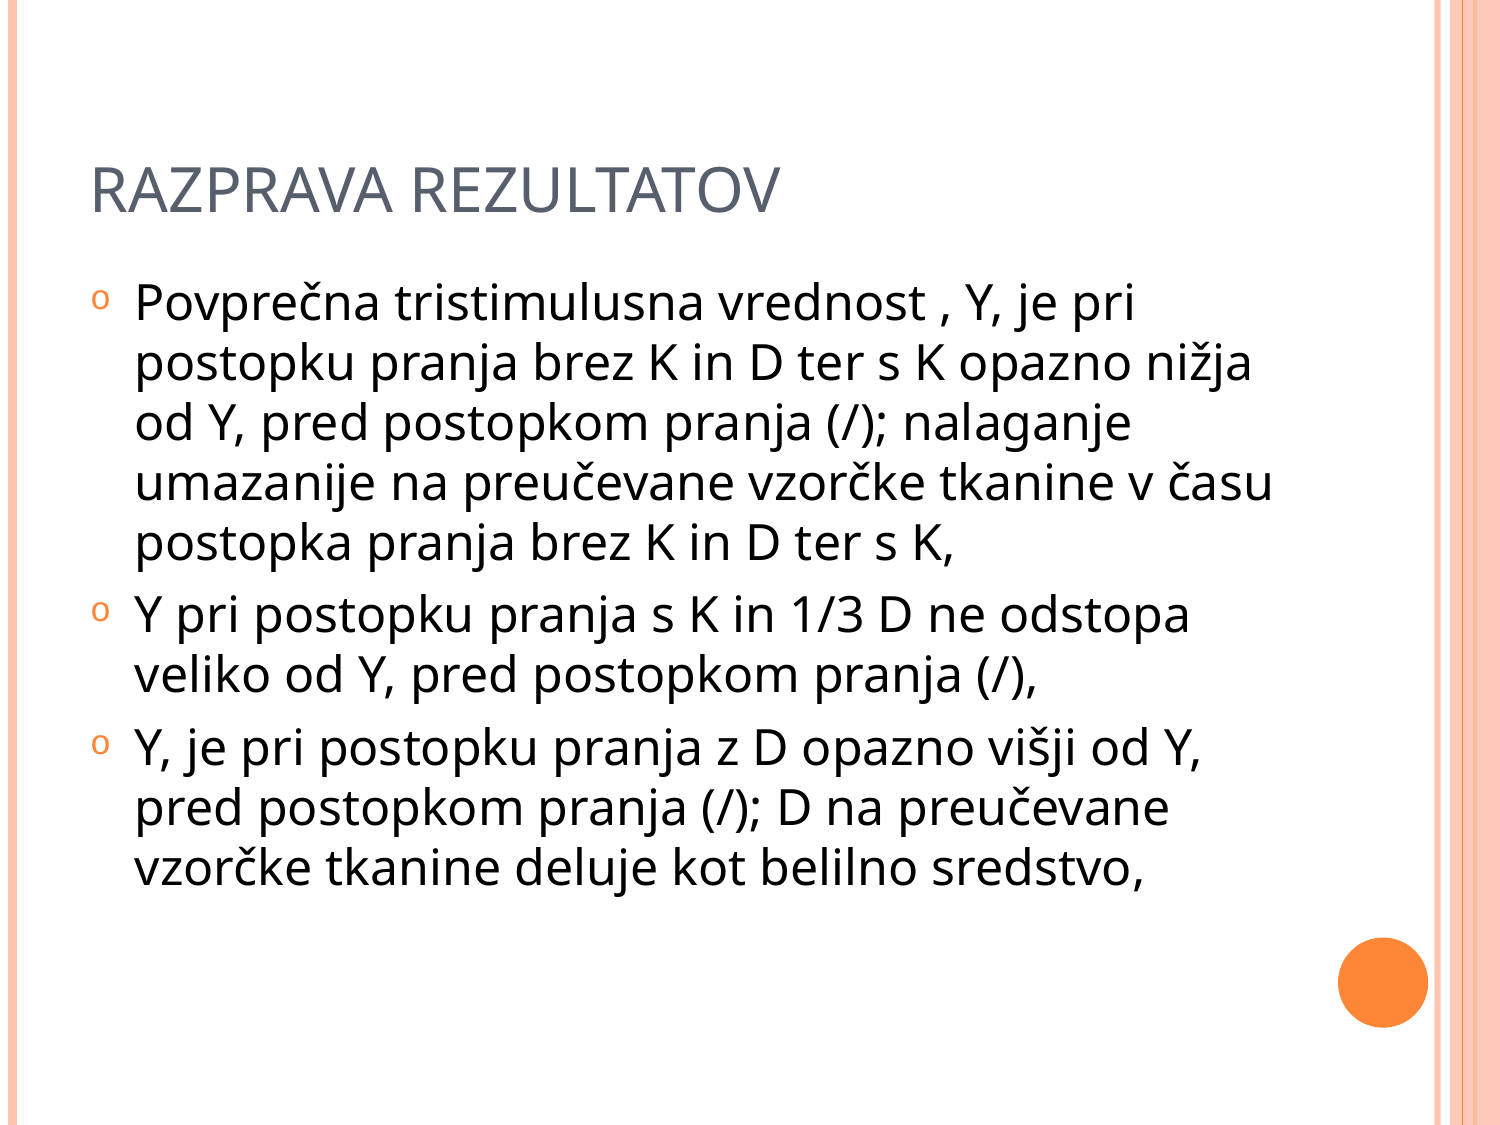

# RAZPRAVA REZULTATOV
Povprečna tristimulusna vrednost , Y, je pri postopku pranja brez K in D ter s K opazno nižja od Y, pred postopkom pranja (/); nalaganje umazanije na preučevane vzorčke tkanine v času postopka pranja brez K in D ter s K,
Y pri postopku pranja s K in 1/3 D ne odstopa veliko od Y, pred postopkom pranja (/),
Y, je pri postopku pranja z D opazno višji od Y, pred postopkom pranja (/); D na preučevane vzorčke tkanine deluje kot belilno sredstvo,